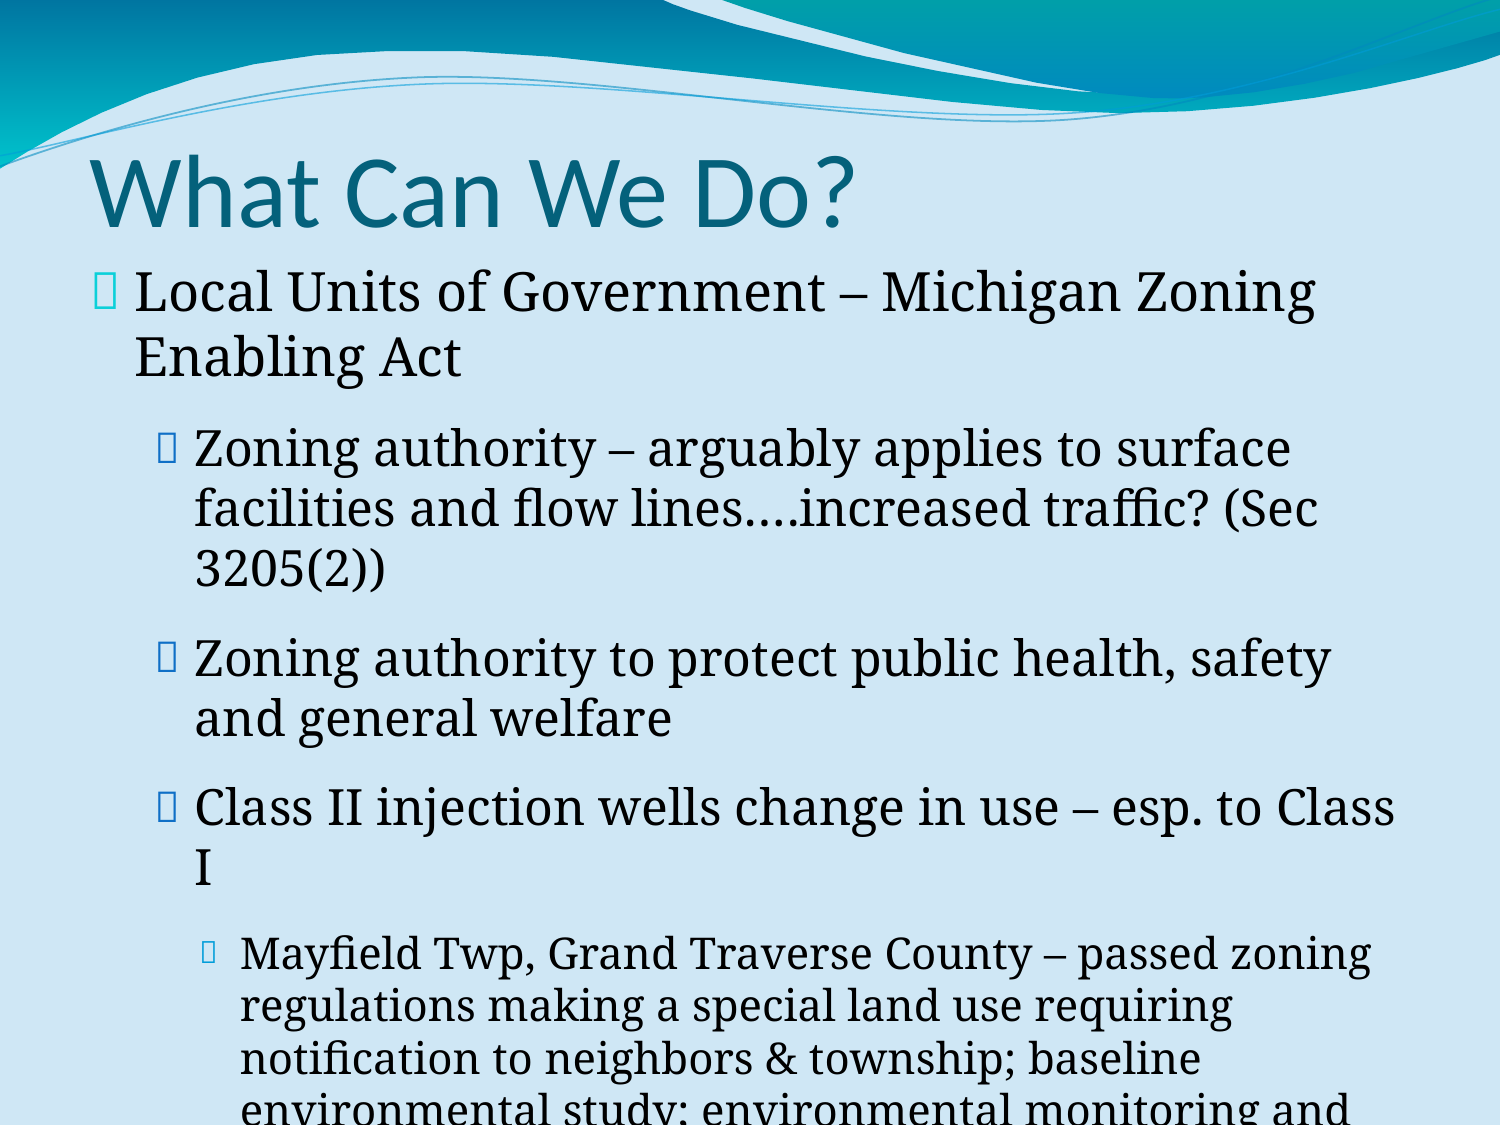

# What Can We Do?
Local Units of Government – Michigan Zoning Enabling Act
Zoning authority – arguably applies to surface facilities and flow lines….increased traffic? (Sec 3205(2))
Zoning authority to protect public health, safety and general welfare
Class II injection wells change in use – esp. to Class I
Mayfield Twp, Grand Traverse County – passed zoning regulations making a special land use requiring notification to neighbors & township; baseline environmental study; environmental monitoring and reporting; compliance with SLU standards (setbacks, noise, harmonious in its setting)